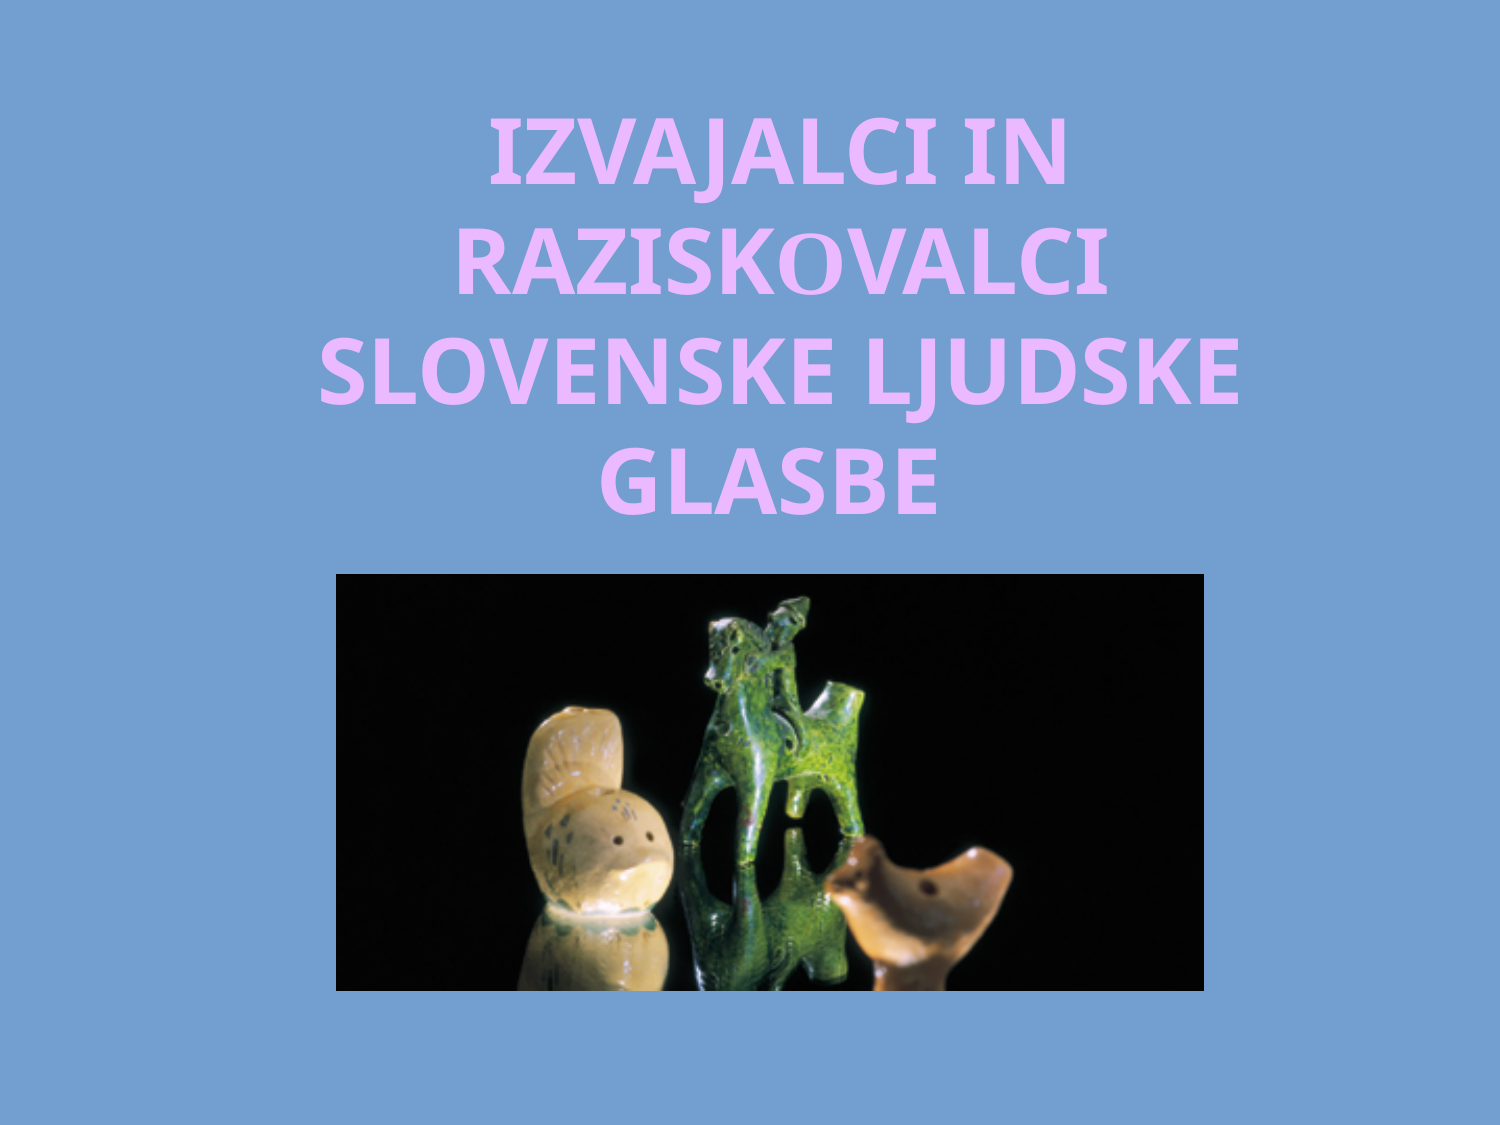

# IZVAJALCI IN RAZISKOVALCI SLOVENSKE LJUDSKE GLASBE